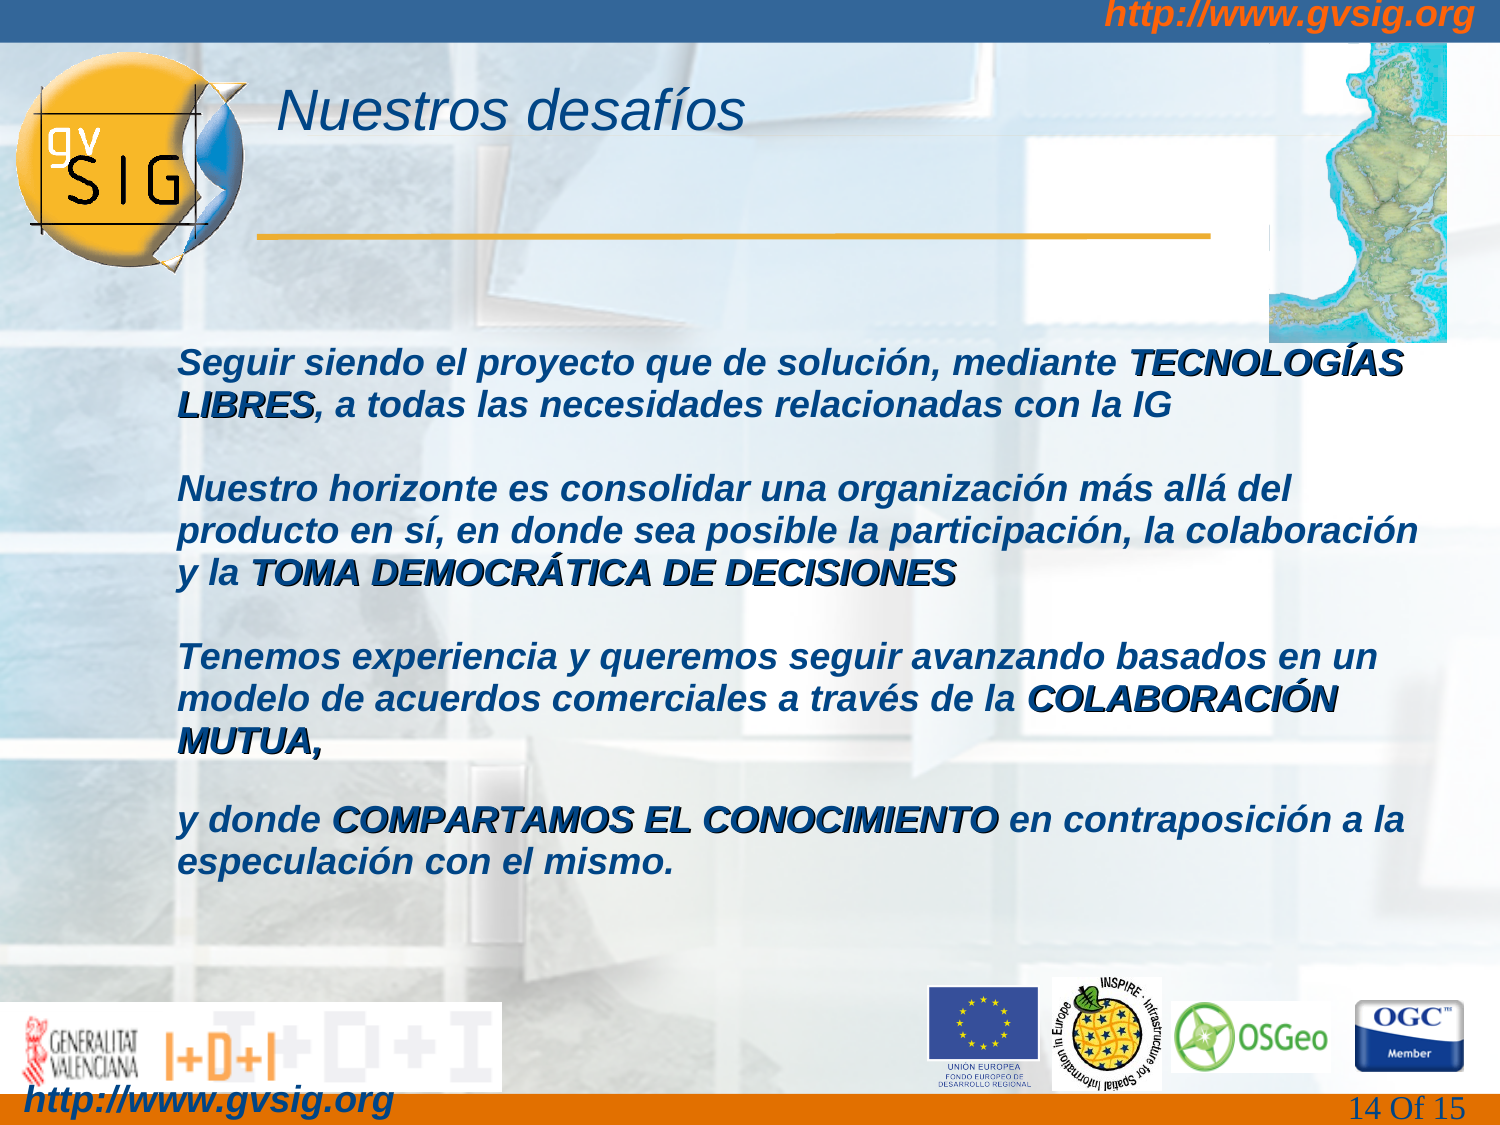

Nuestros desafíos
Seguir siendo el proyecto que de solución, mediante TECNOLOGÍAS LIBRES, a todas las necesidades relacionadas con la IG
Nuestro horizonte es consolidar una organización más allá del producto en sí, en donde sea posible la participación, la colaboración y la TOMA DEMOCRÁTICA DE DECISIONES
Tenemos experiencia y queremos seguir avanzando basados en un modelo de acuerdos comerciales a través de la COLABORACIÓN MUTUA,
y donde COMPARTAMOS EL CONOCIMIENTO en contraposición a la especulación con el mismo.
14